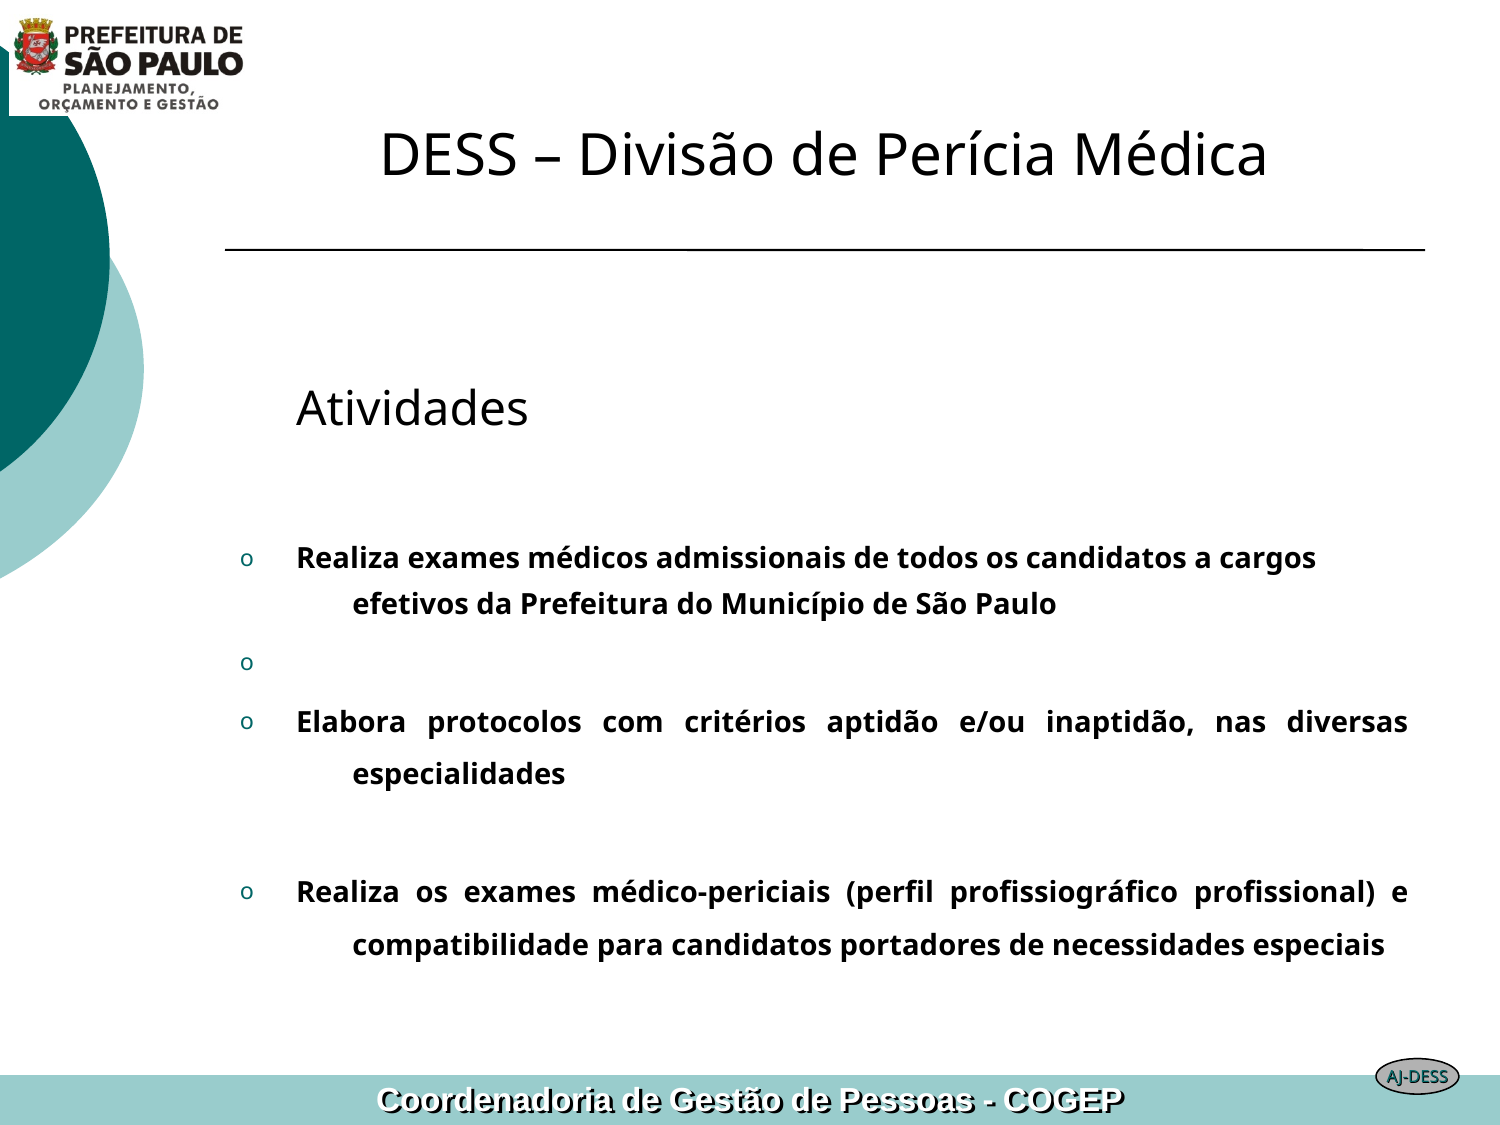

# DESS – Divisão de Perícia Médica
Atividades
Realiza exames médicos admissionais de todos os candidatos a cargos efetivos da Prefeitura do Município de São Paulo
Elabora protocolos com critérios aptidão e/ou inaptidão, nas diversas especialidades
Realiza os exames médico-periciais (perfil profissiográfico profissional) e compatibilidade para candidatos portadores de necessidades especiais
AJ-DESS
AJ